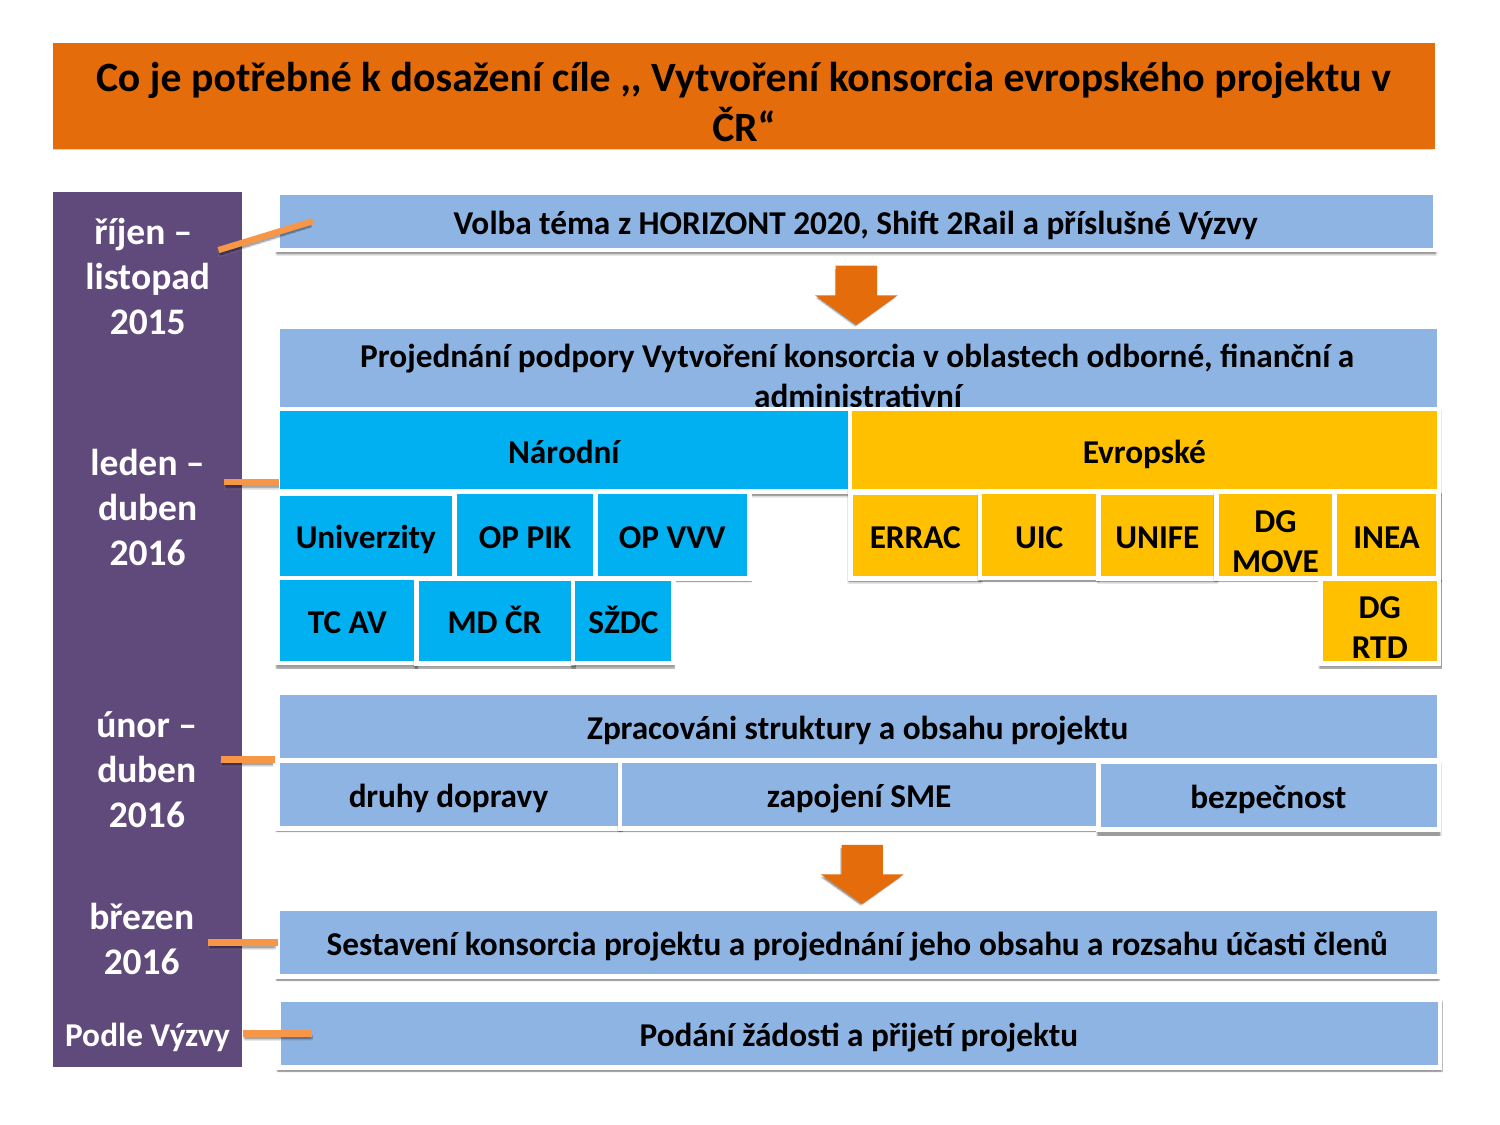

Co je potřebné k dosažení cíle ,, Vytvoření konsorcia evropského projektu v ČR“
Volba téma z HORIZONT 2020, Shift 2Rail a příslušné Výzvy
říjen –
listopad 2015
Projednání podpory Vytvoření konsorcia v oblastech odborné, finanční a administrativní
Národní
Evropské
leden – duben 2016
OP VVV
UIC
INEA
OP PIK
DG MOVE
ERRAC
UNIFE
Univerzity
TC AV
MD ČR
SŽDC
DG RTD
únor – duben 2016
Zpracováni struktury a obsahu projektu
druhy dopravy
zapojení SME
bezpečnost
březen 2016
Sestavení konsorcia projektu a projednání jeho obsahu a rozsahu účasti členů
Podle Výzvy
Podání žádosti a přijetí projektu